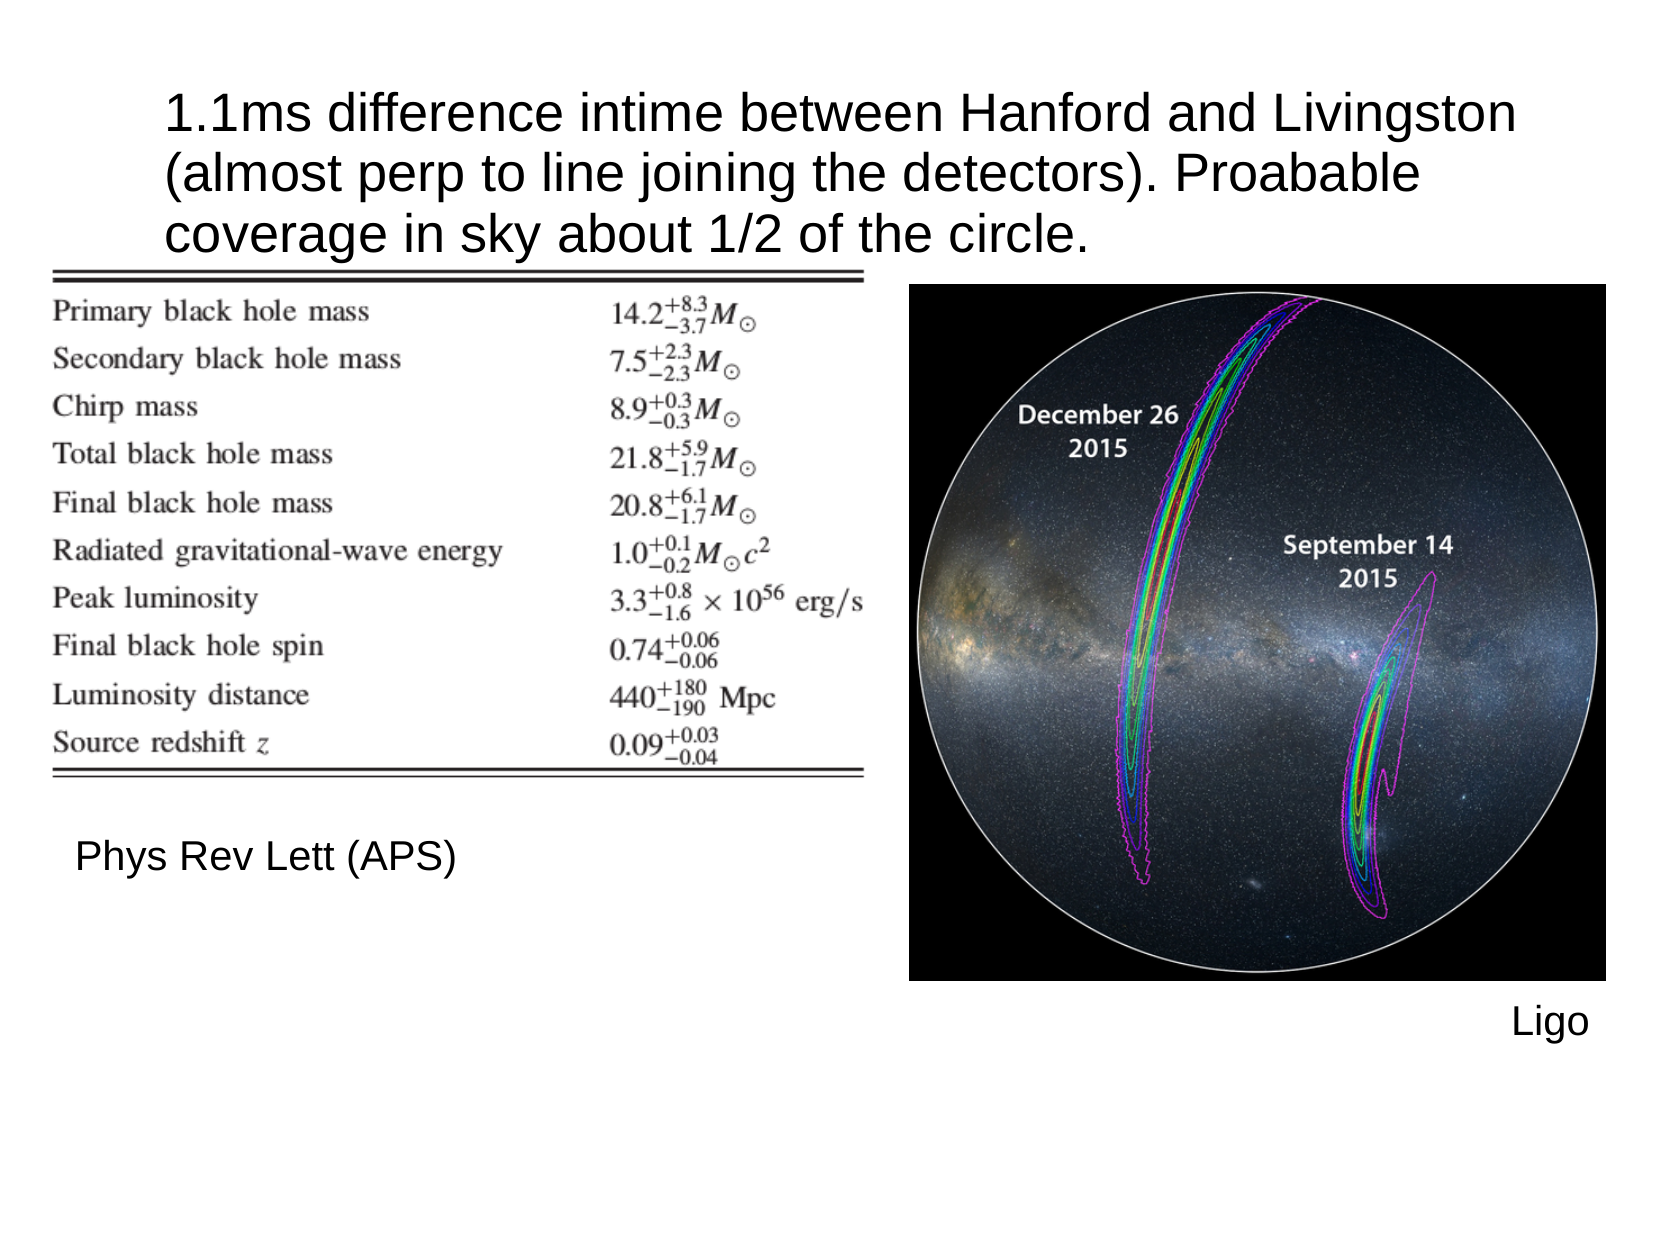

1.1ms difference intime between Hanford and Livingston
(almost perp to line joining the detectors). Proabable
coverage in sky about 1/2 of the circle.
Phys Rev Lett (APS)
Ligo